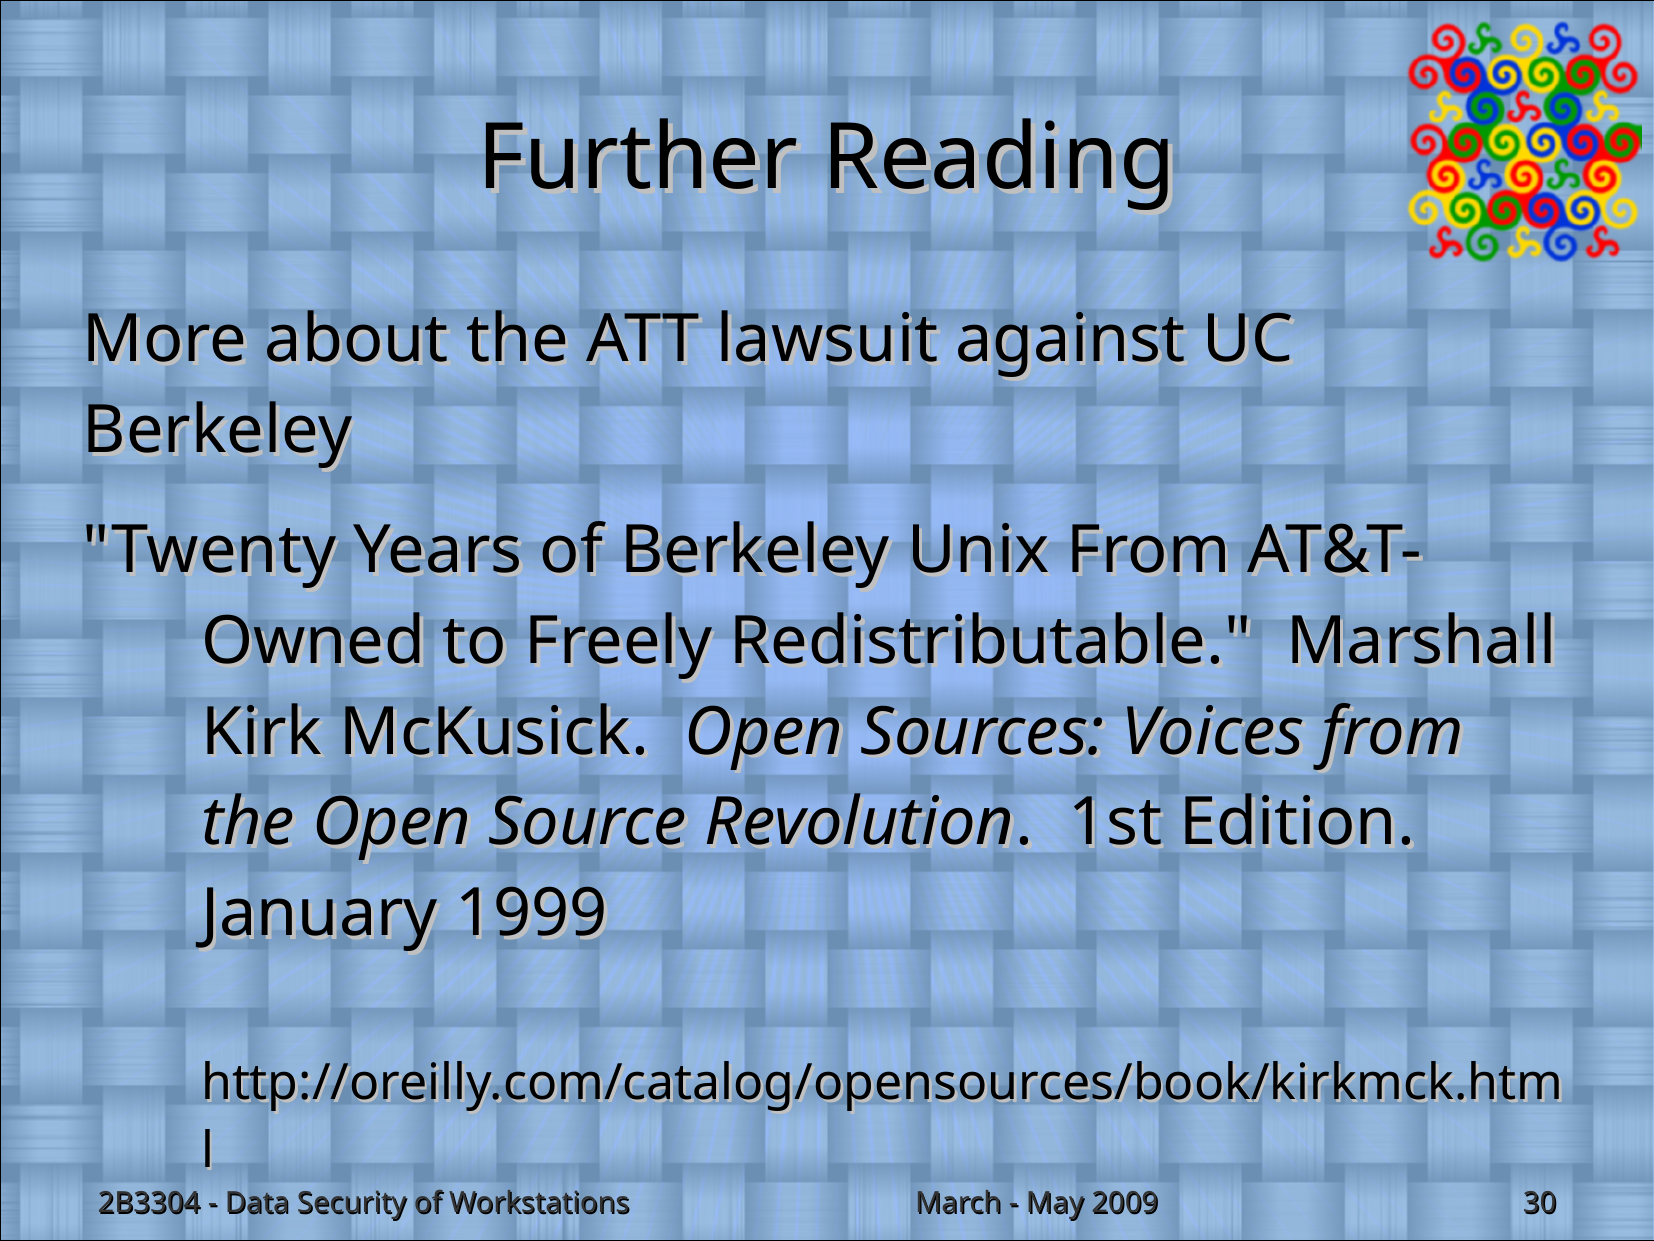

# Further Reading
More about the ATT lawsuit against UC Berkeley
"Twenty Years of Berkeley Unix From AT&T-Owned to Freely Redistributable." Marshall Kirk McKusick. Open Sources: Voices from the Open Source Revolution. 1st Edition. January 1999
 http://oreilly.com/catalog/opensources/book/kirkmck.html
The Art of Unix Programming. Chapter 17. "Portability" Eric S. Raymon. (2003)
http://www.faqs.org/docs/artu/ch17s02.html